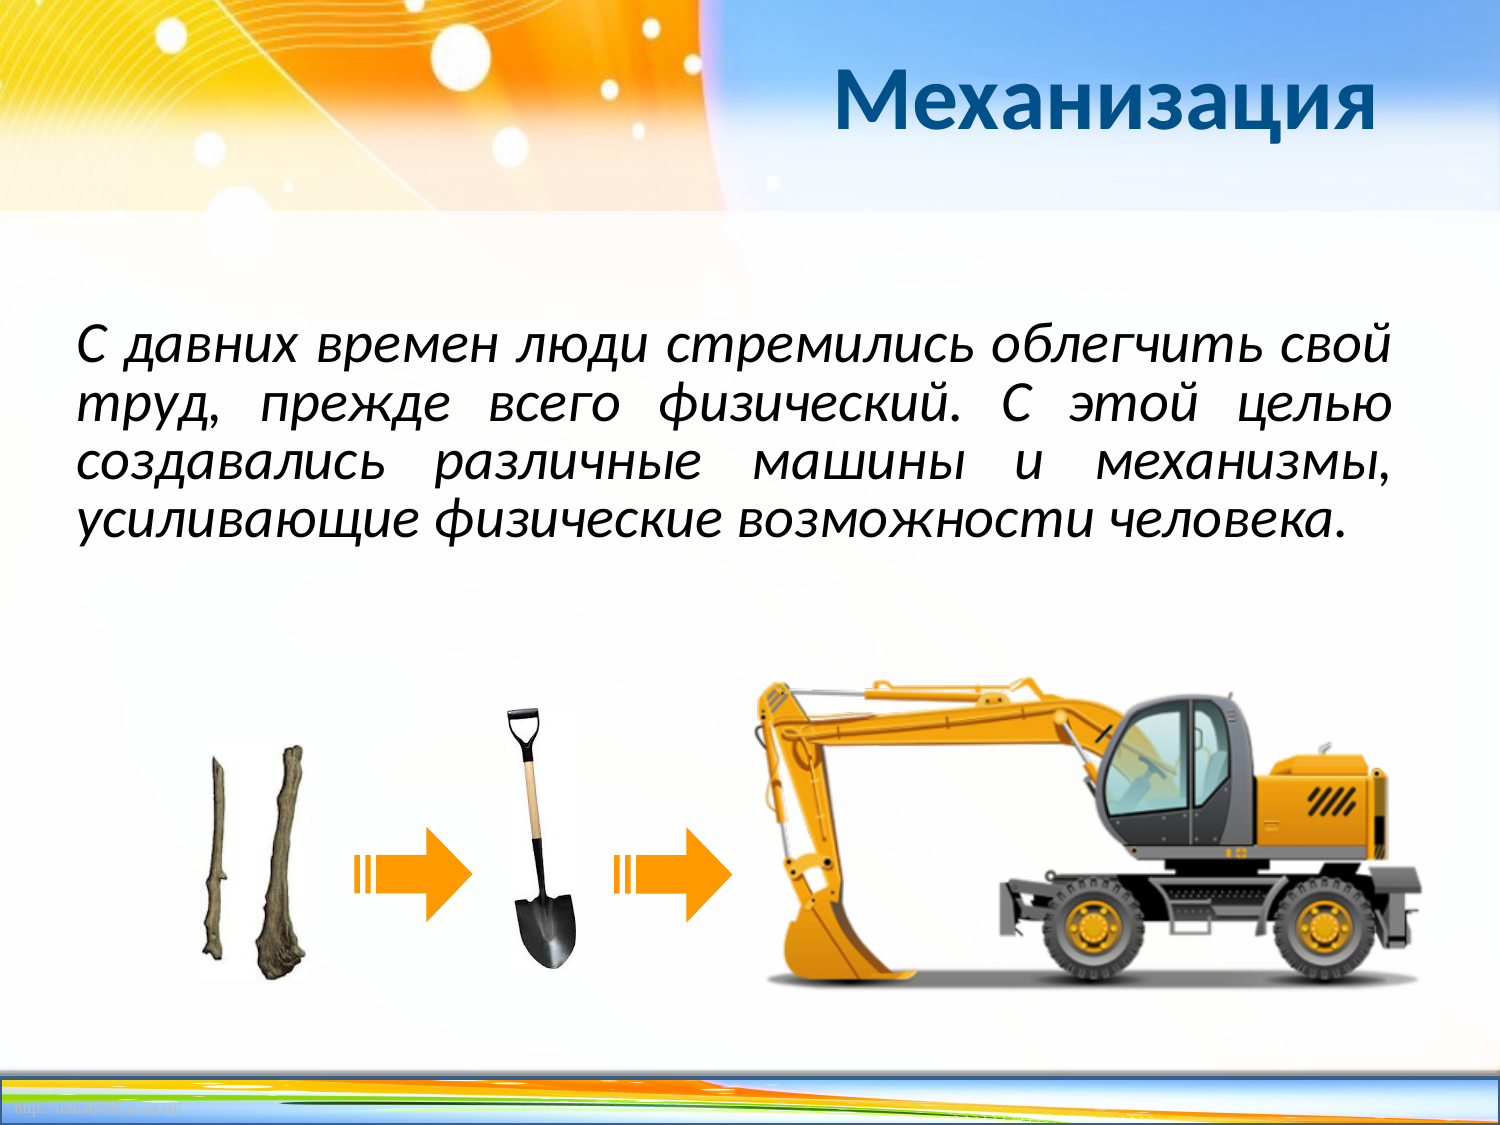

# Механизация
С давних времен люди стремились облегчить свой труд, прежде всего физический. С этой целью создавались различные машины и механизмы, усиливающие физические возможности человека.